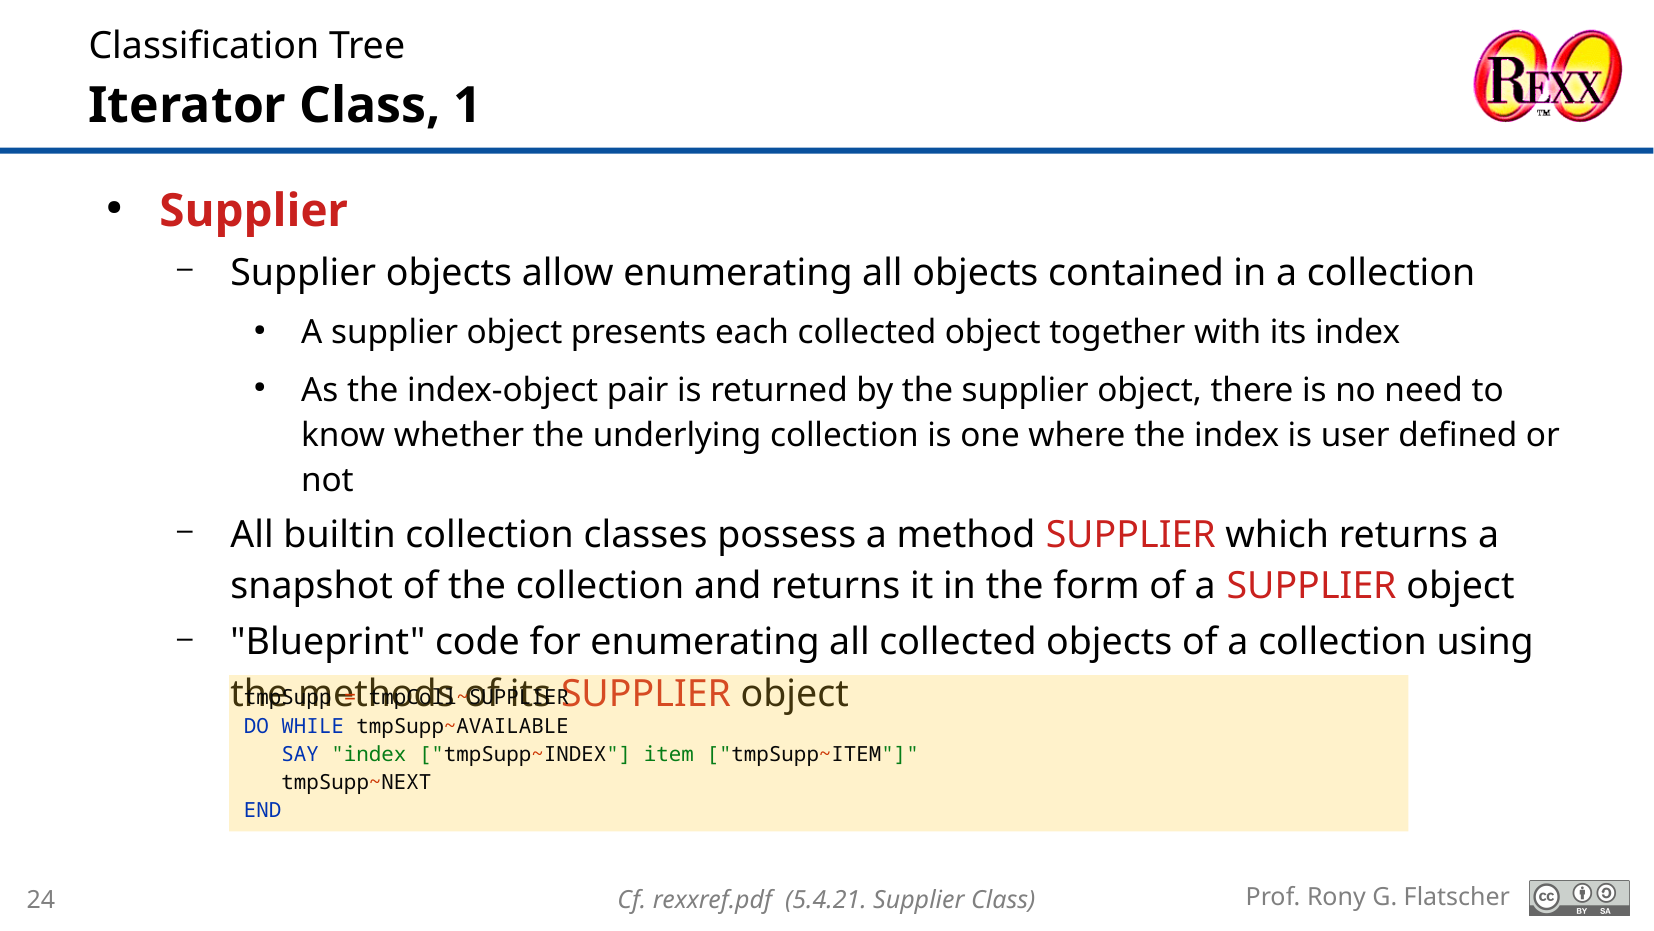

Classification Tree
Iterator Class, 1
# Supplier
Supplier objects allow enumerating all objects contained in a collection
A supplier object presents each collected object together with its index
As the index-object pair is returned by the supplier object, there is no need to know whether the underlying collection is one where the index is user defined or not
All builtin collection classes possess a method SUPPLIER which returns a snapshot of the collection and returns it in the form of a SUPPLIER object
"Blueprint" code for enumerating all collected objects of a collection using the methods of its SUPPLIER object
tmpSupp = tmpColl~SUPPLIER
DO WHILE tmpSupp~AVAILABLE
 SAY "index ["tmpSupp~INDEX"] item ["tmpSupp~ITEM"]"
 tmpSupp~NEXT
END
Cf. rexxref.pdf (5.4.21. Supplier Class)